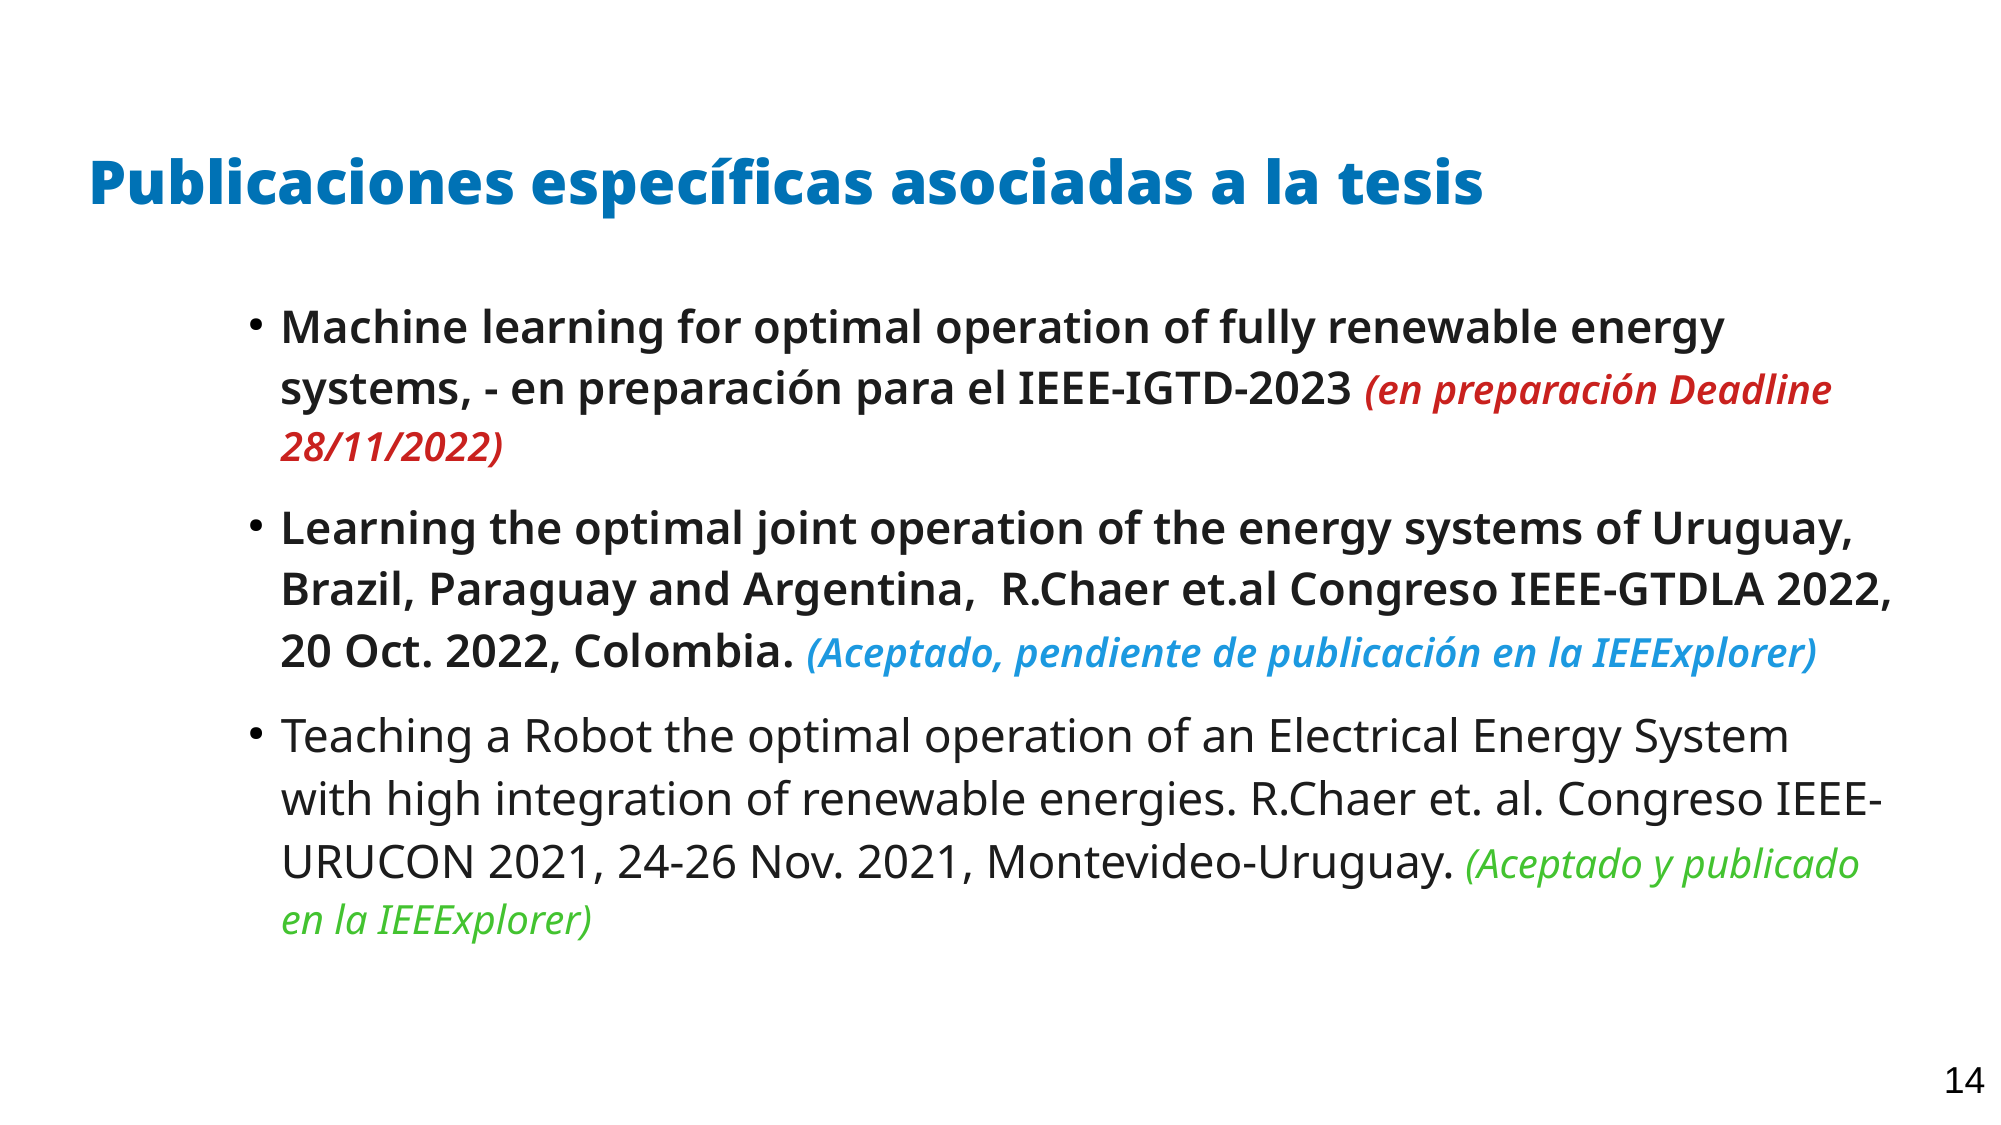

# Publicaciones específicas asociadas a la tesis
Machine learning for optimal operation of fully renewable energy systems, - en preparación para el IEEE-IGTD-2023 (en preparación Deadline 28/11/2022)
Learning the optimal joint operation of the energy systems of Uruguay, Brazil, Paraguay and Argentina, R.Chaer et.al Congreso IEEE-GTDLA 2022, 20 Oct. 2022, Colombia. (Aceptado, pendiente de publicación en la IEEExplorer)
Teaching a Robot the optimal operation of an Electrical Energy System with high integration of renewable energies. R.Chaer et. al. Congreso IEEE-URUCON 2021, 24-26 Nov. 2021, Montevideo-Uruguay. (Aceptado y publicado en la IEEExplorer)